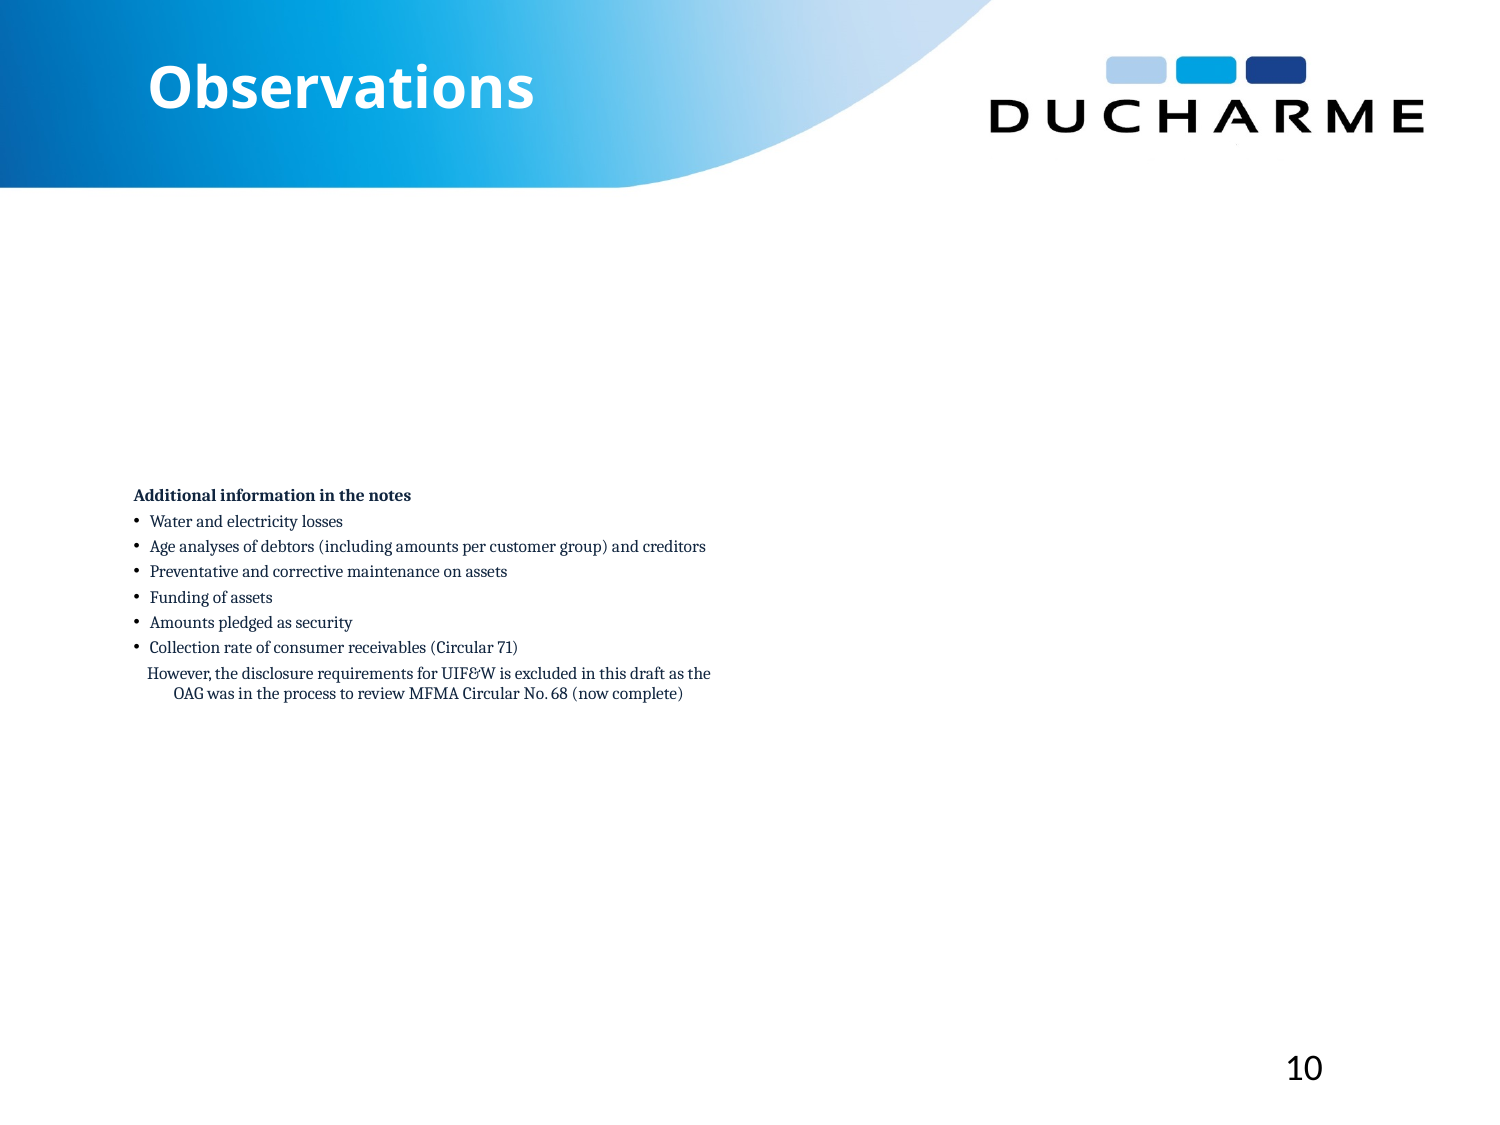

Observations
# Additional information in the notes
Water and electricity losses
Age analyses of debtors (including amounts per customer group) and creditors
Preventative and corrective maintenance on assets
Funding of assets
Amounts pledged as security
Collection rate of consumer receivables (Circular 71)
However, the disclosure requirements for UIF&W is excluded in this draft as the OAG was in the process to review MFMA Circular No. 68 (now complete)